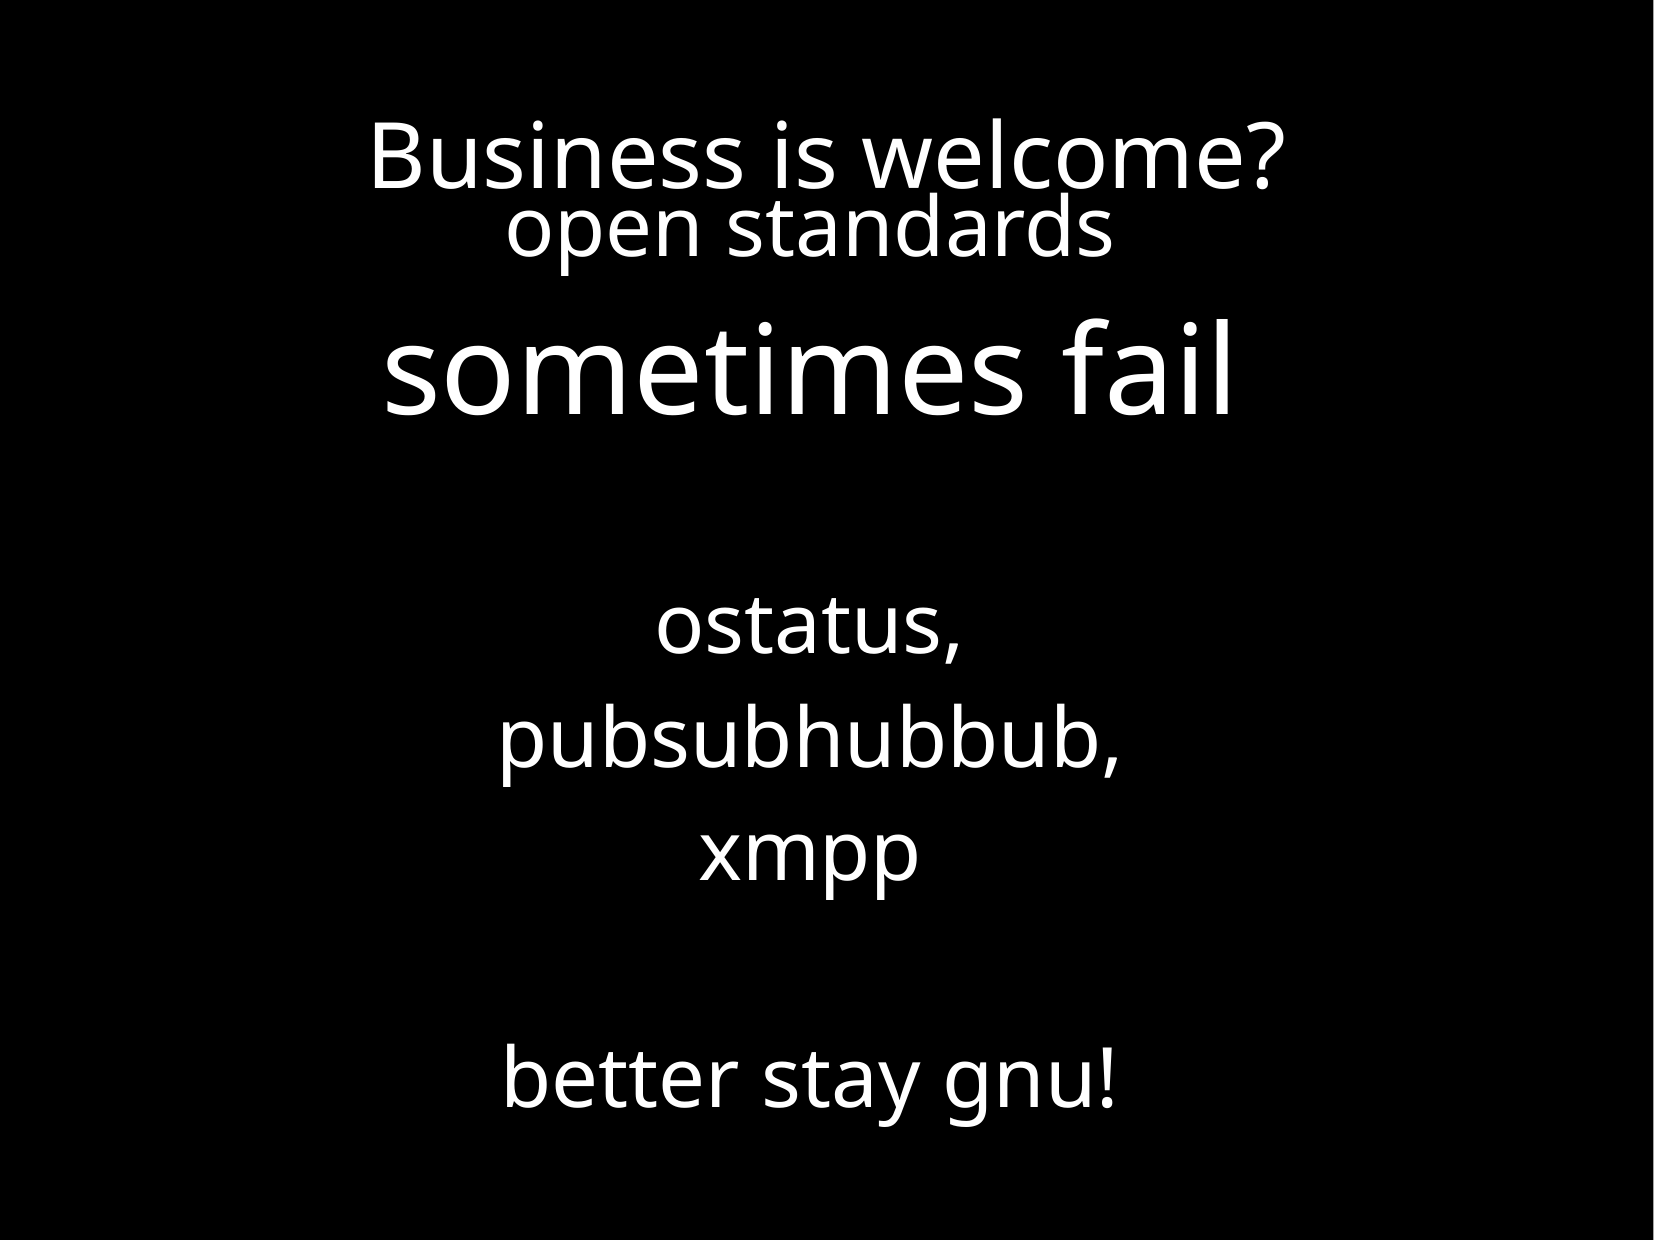

# Business is welcome?
open standards
sometimes fail
ostatus,
pubsubhubbub,
xmpp
better stay gnu!